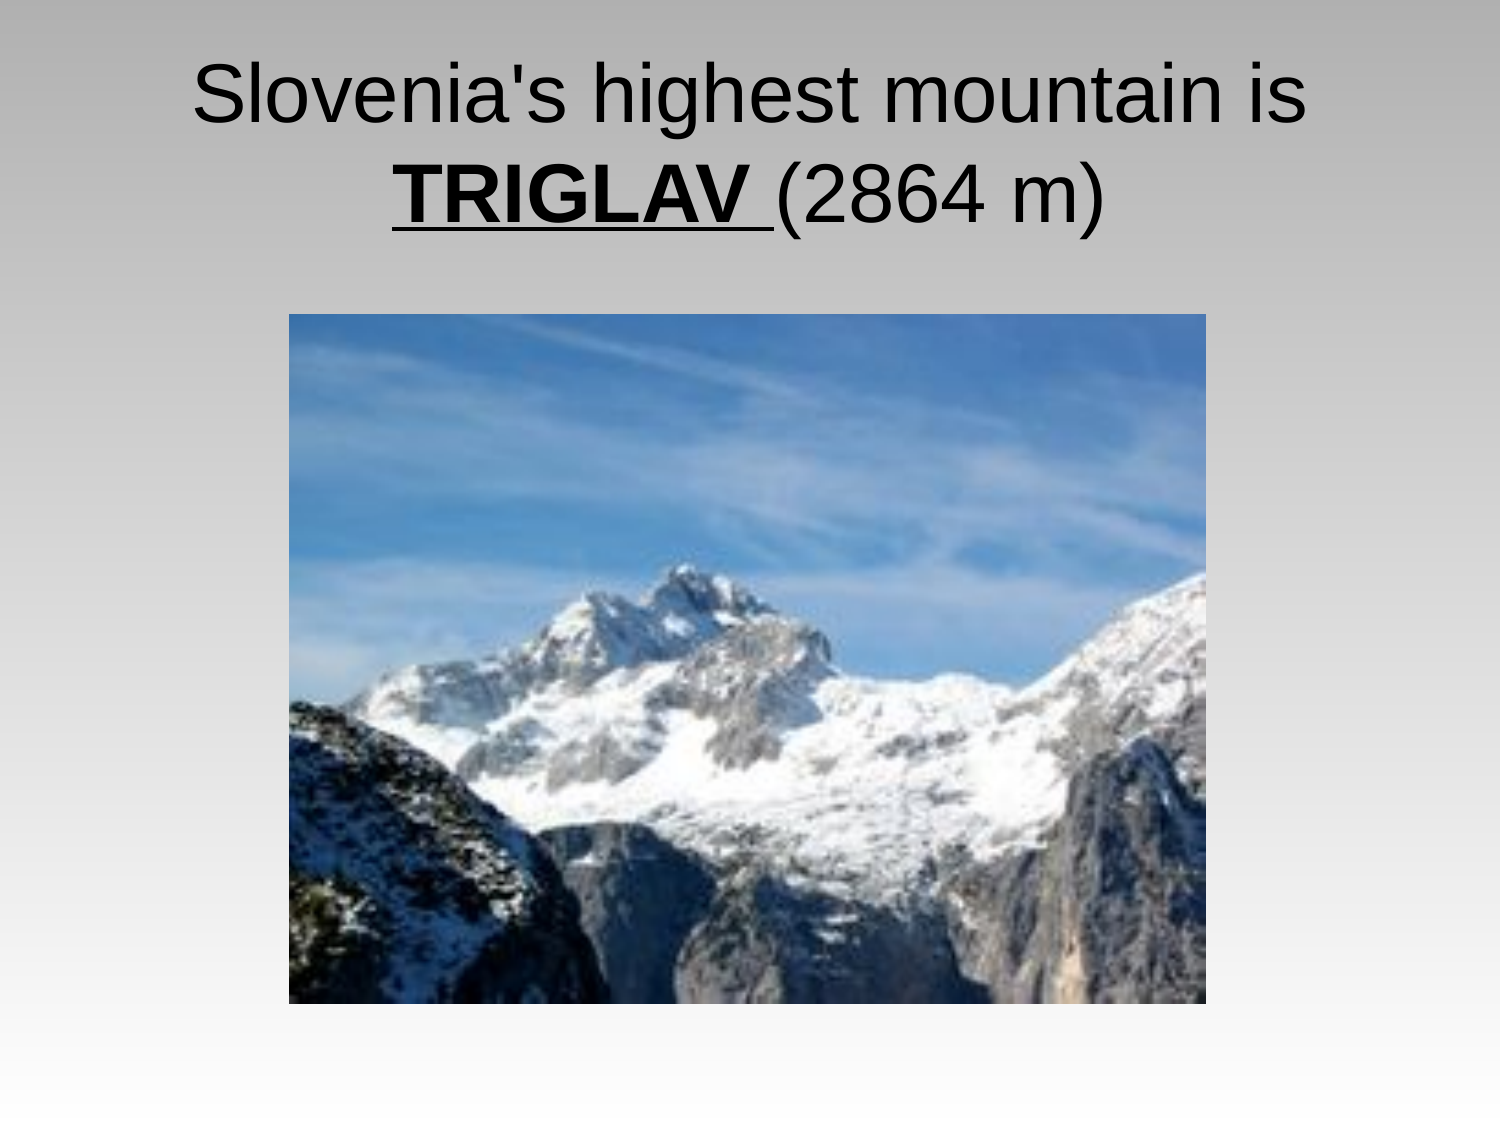

# Slovenia's highest mountain is TRIGLAV (2864 m)